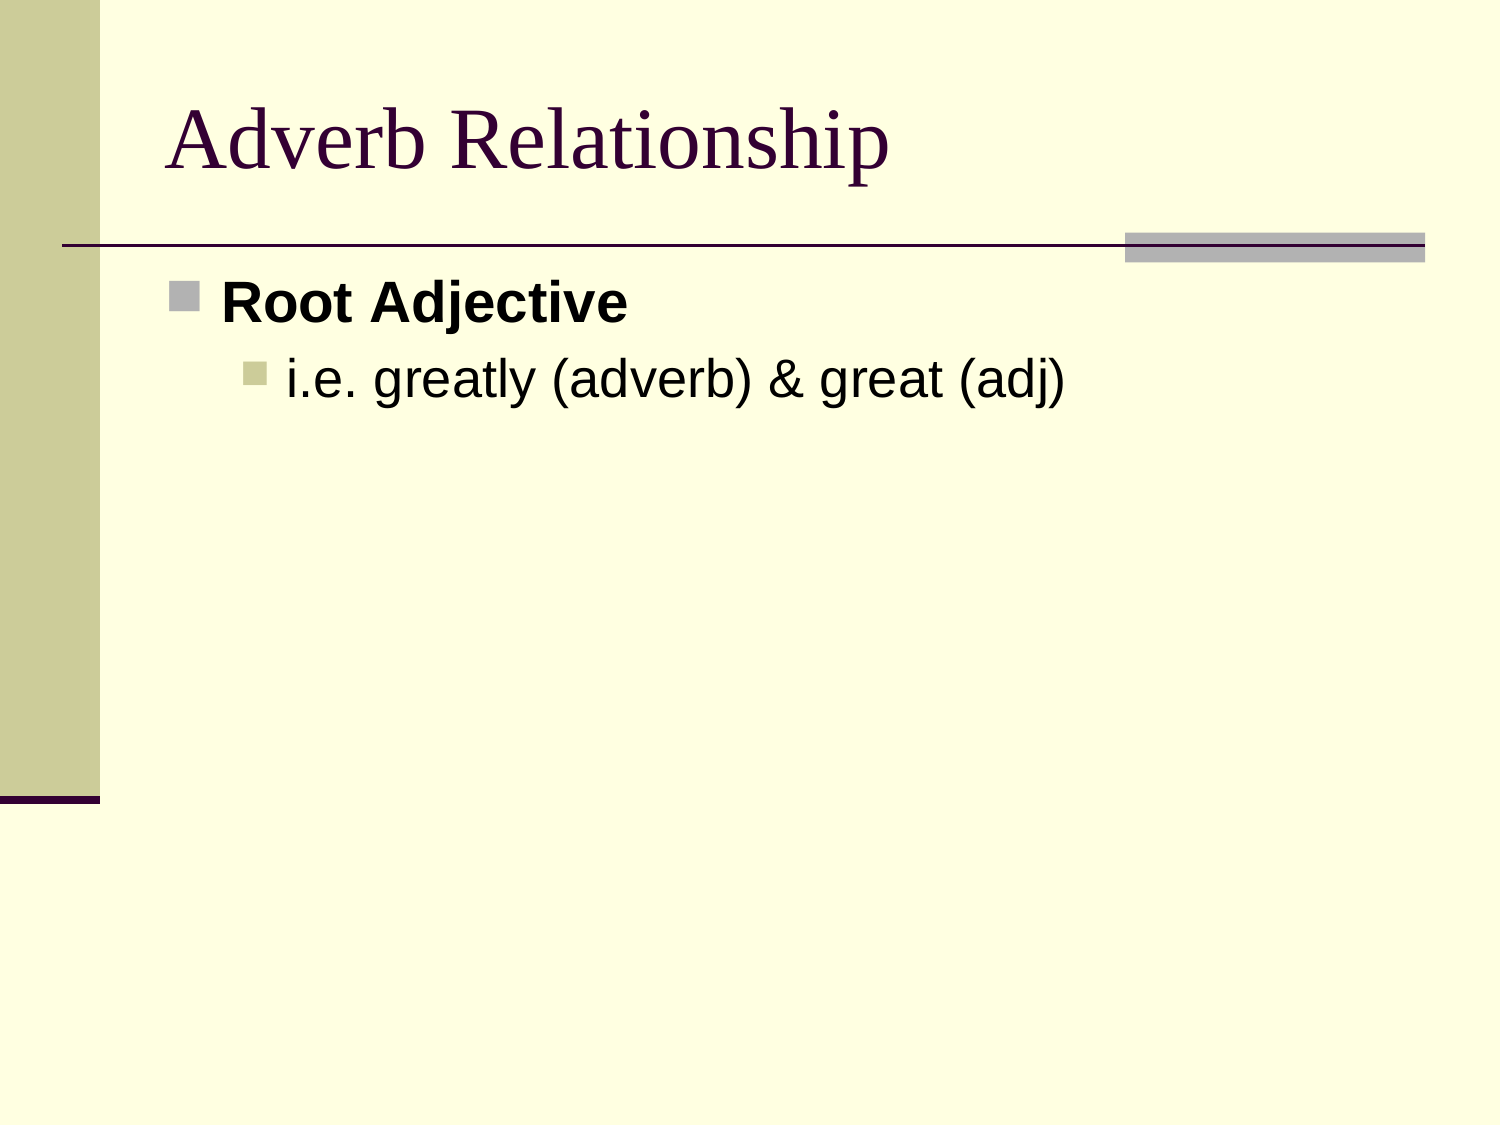

# Adverb Relationship
Root Adjective
i.e. greatly (adverb) & great (adj)